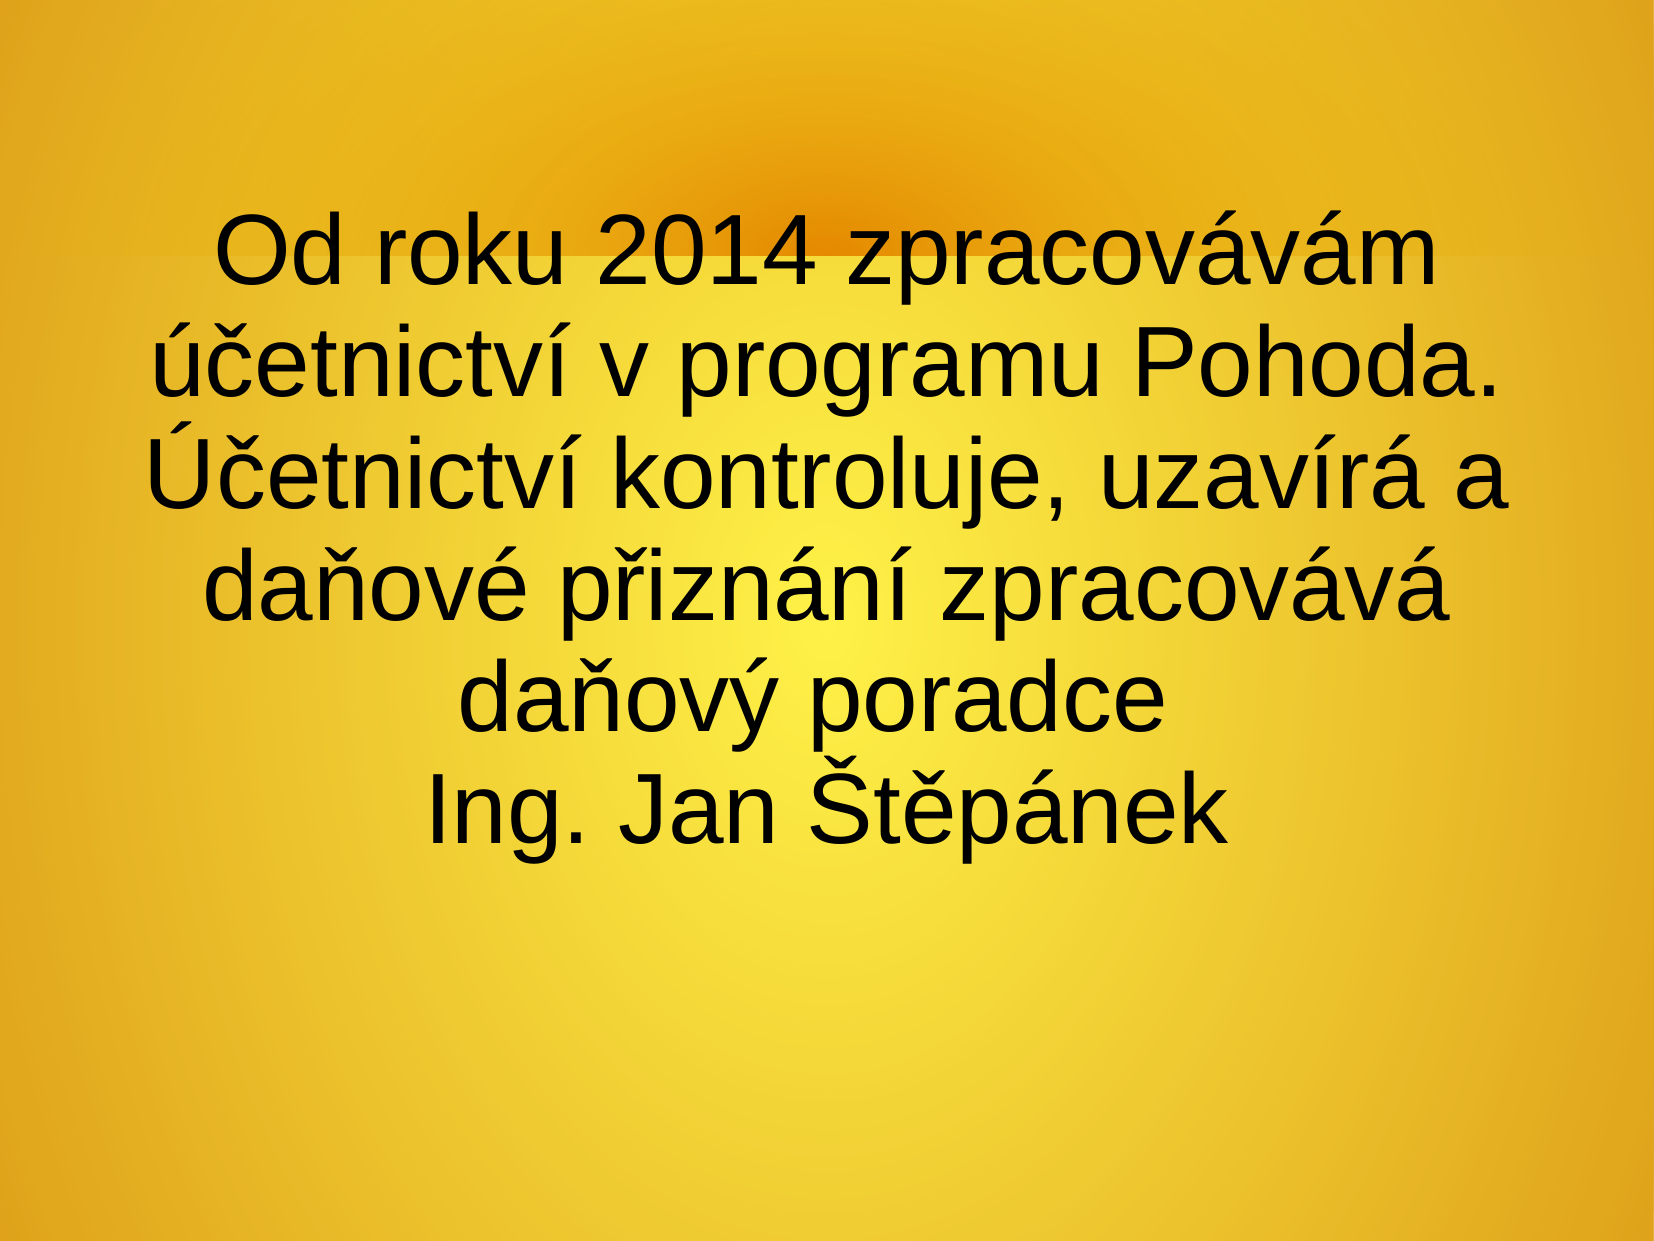

# Od roku 2014 zpracovávám účetnictví v programu Pohoda.
Účetnictví kontroluje, uzavírá a daňové přiznání zpracovává daňový poradce
Ing. Jan Štěpánek